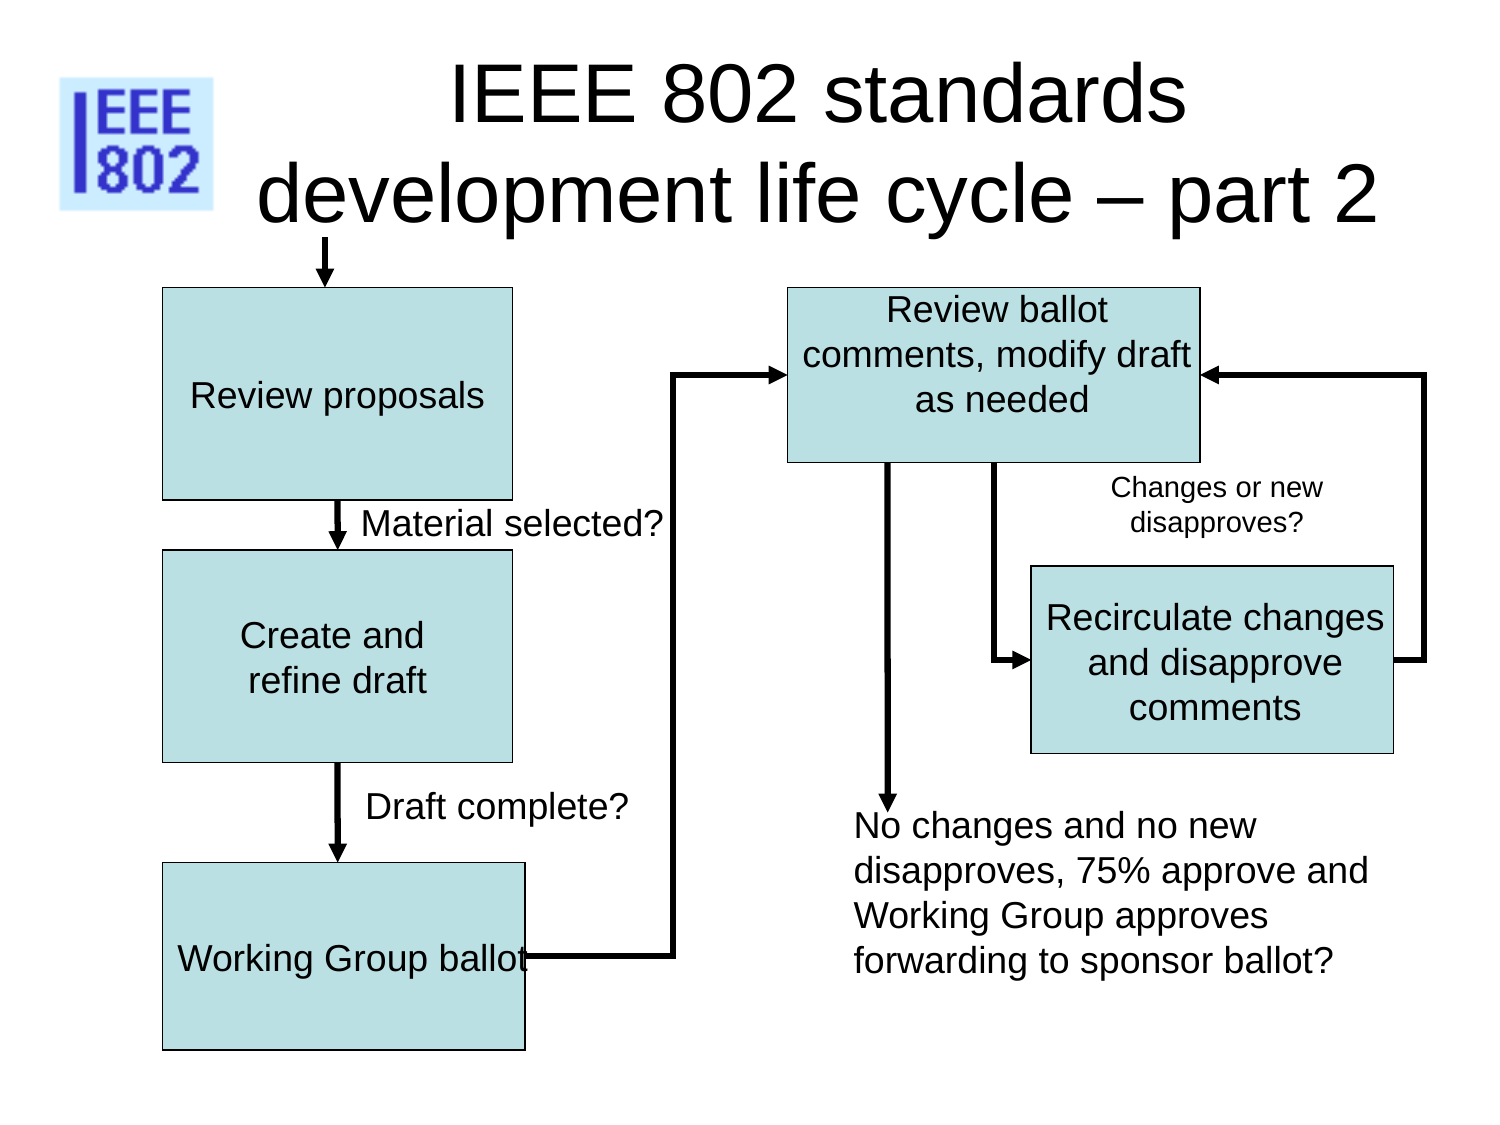

IEEE 802 standards development life cycle – part 2
Review proposals
Review ballot
comments, modify draft
 as needed
Changes or new disapproves?
Material selected?
Create and
refine draft
Recirculate changes
and disapprove
comments
Draft complete?
No changes and no new
disapproves, 75% approve and
Working Group approves
forwarding to sponsor ballot?
Working Group ballot